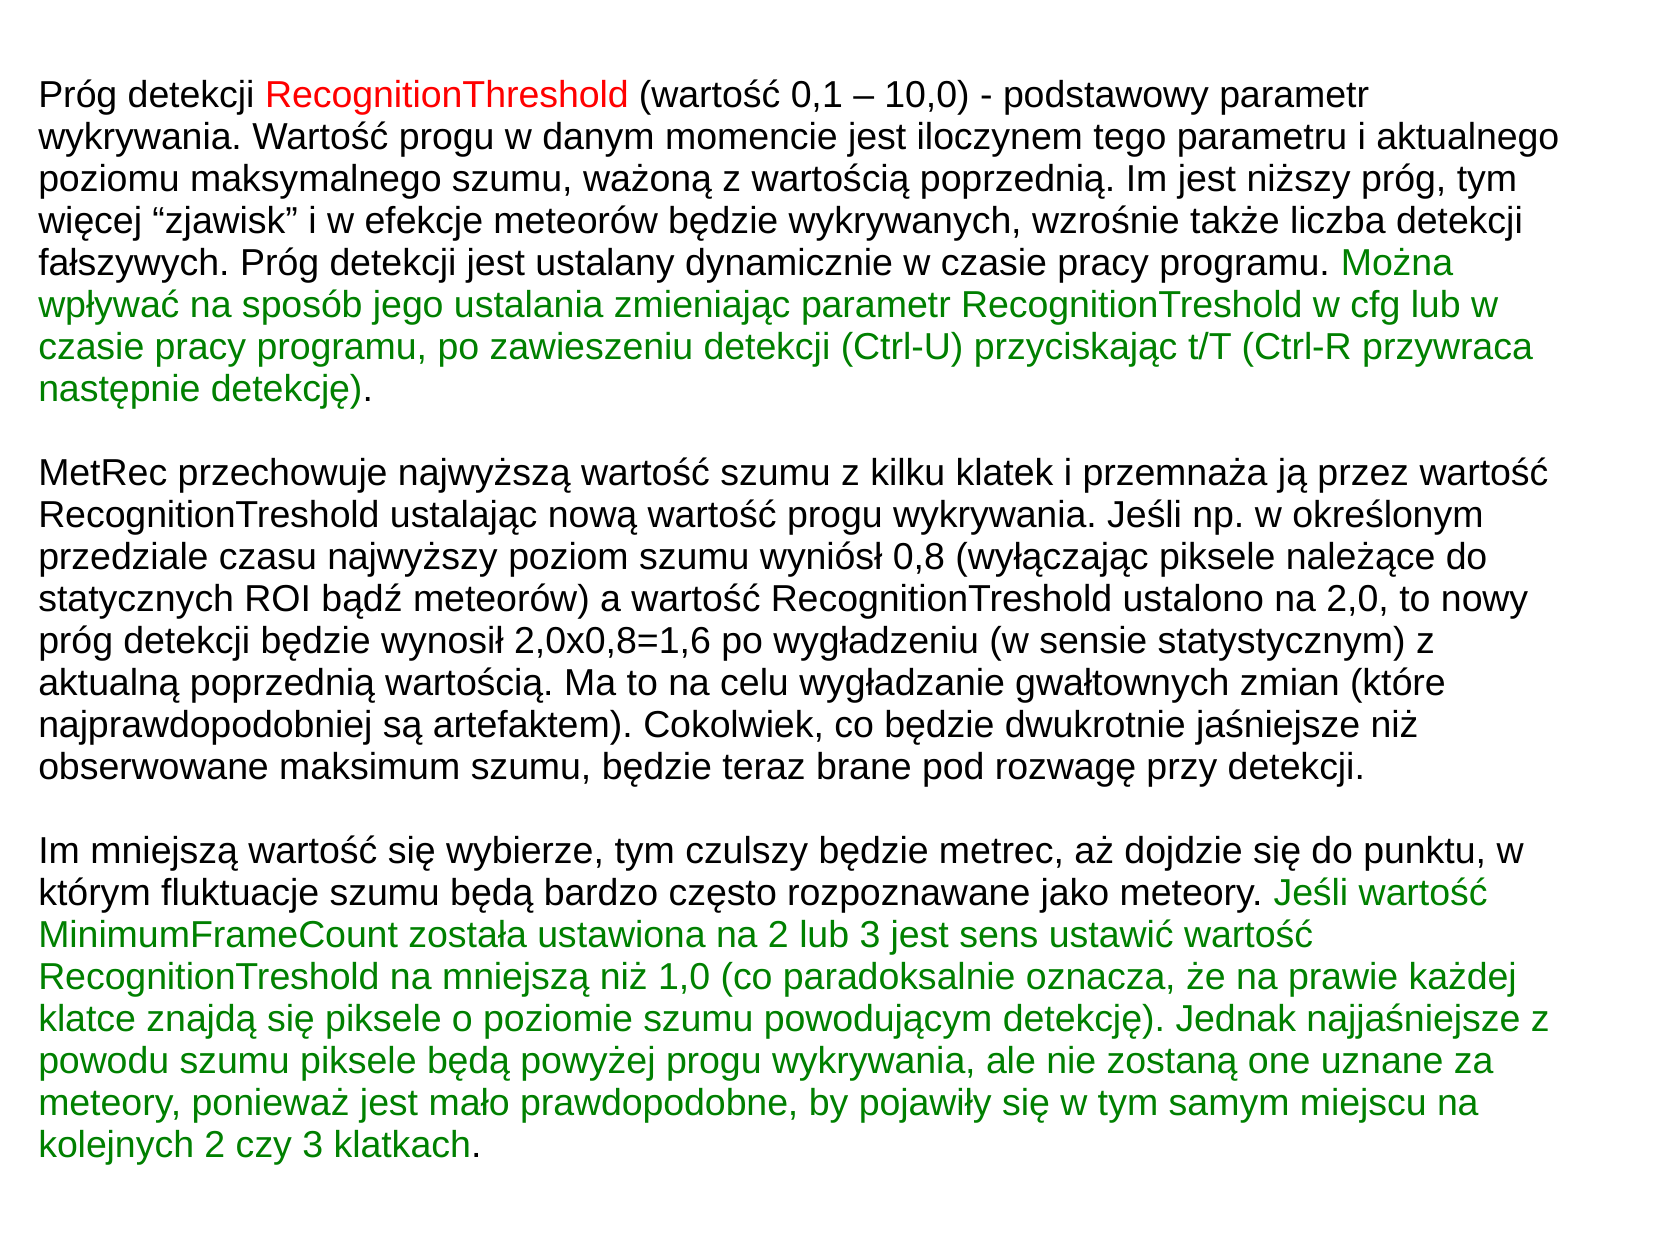

Próg detekcji RecognitionThreshold (wartość 0,1 – 10,0) - podstawowy parametr wykrywania. Wartość progu w danym momencie jest iloczynem tego parametru i aktualnego poziomu maksymalnego szumu, ważoną z wartością poprzednią. Im jest niższy próg, tym więcej “zjawisk” i w efekcje meteorów będzie wykrywanych, wzrośnie także liczba detekcji fałszywych. Próg detekcji jest ustalany dynamicznie w czasie pracy programu. Można wpływać na sposób jego ustalania zmieniając parametr RecognitionTreshold w cfg lub w czasie pracy programu, po zawieszeniu detekcji (Ctrl-U) przyciskając t/T (Ctrl-R przywraca następnie detekcję).
MetRec przechowuje najwyższą wartość szumu z kilku klatek i przemnaża ją przez wartość RecognitionTreshold ustalając nową wartość progu wykrywania. Jeśli np. w określonym przedziale czasu najwyższy poziom szumu wyniósł 0,8 (wyłączając piksele należące do statycznych ROI bądź meteorów) a wartość RecognitionTreshold ustalono na 2,0, to nowy próg detekcji będzie wynosił 2,0x0,8=1,6 po wygładzeniu (w sensie statystycznym) z aktualną poprzednią wartością. Ma to na celu wygładzanie gwałtownych zmian (które najprawdopodobniej są artefaktem). Cokolwiek, co będzie dwukrotnie jaśniejsze niż obserwowane maksimum szumu, będzie teraz brane pod rozwagę przy detekcji.
Im mniejszą wartość się wybierze, tym czulszy będzie metrec, aż dojdzie się do punktu, w którym fluktuacje szumu będą bardzo często rozpoznawane jako meteory. Jeśli wartość MinimumFrameCount została ustawiona na 2 lub 3 jest sens ustawić wartość RecognitionTreshold na mniejszą niż 1,0 (co paradoksalnie oznacza, że na prawie każdej klatce znajdą się piksele o poziomie szumu powodującym detekcję). Jednak najjaśniejsze z powodu szumu piksele będą powyżej progu wykrywania, ale nie zostaną one uznane za meteory, ponieważ jest mało prawdopodobne, by pojawiły się w tym samym miejscu na kolejnych 2 czy 3 klatkach.